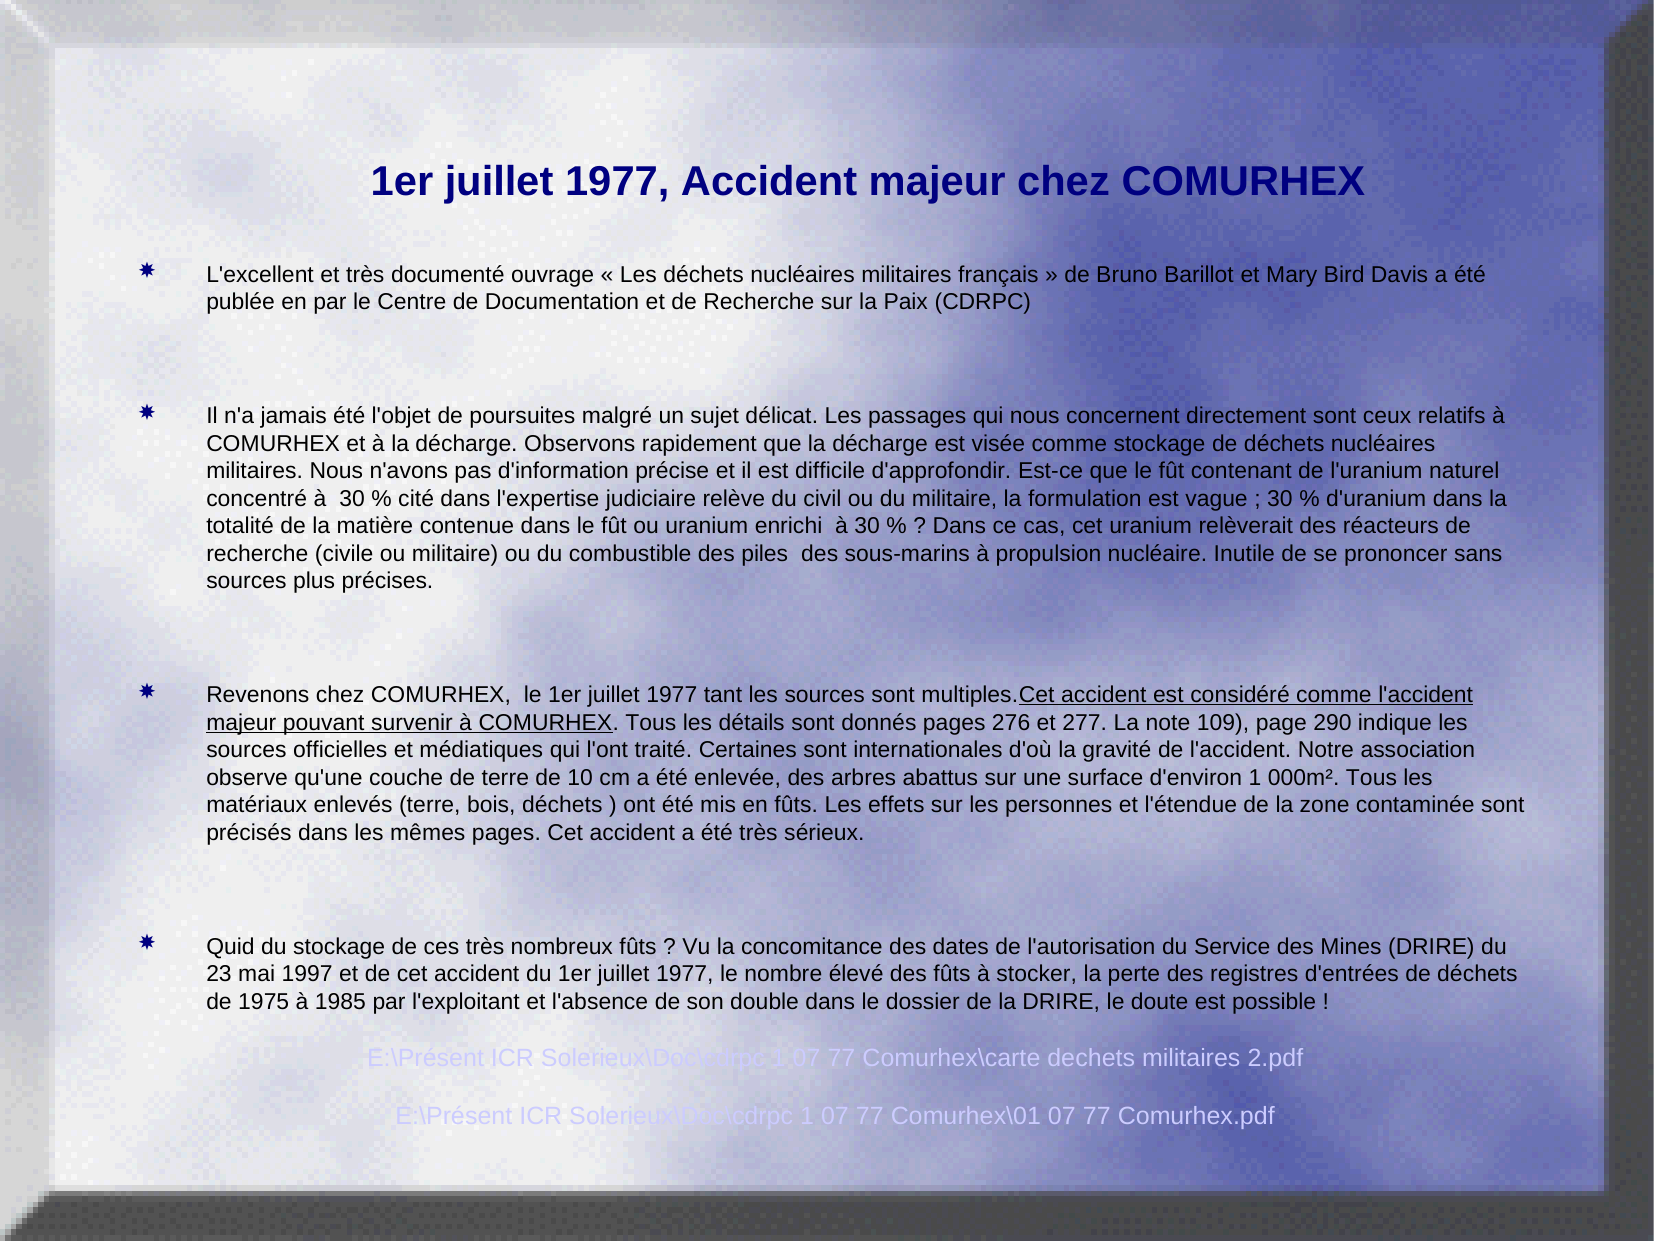

# 1er juillet 1977, Accident majeur chez COMURHEX
L'excellent et très documenté ouvrage « Les déchets nucléaires militaires français » de Bruno Barillot et Mary Bird Davis a été publée en par le Centre de Documentation et de Recherche sur la Paix (CDRPC)
Il n'a jamais été l'objet de poursuites malgré un sujet délicat. Les passages qui nous concernent directement sont ceux relatifs à COMURHEX et à la décharge. Observons rapidement que la décharge est visée comme stockage de déchets nucléaires militaires. Nous n'avons pas d'information précise et il est difficile d'approfondir. Est-ce que le fût contenant de l'uranium naturel concentré à 30 % cité dans l'expertise judiciaire relève du civil ou du militaire, la formulation est vague ; 30 % d'uranium dans la totalité de la matière contenue dans le fût ou uranium enrichi à 30 % ? Dans ce cas, cet uranium relèverait des réacteurs de recherche (civile ou militaire) ou du combustible des piles des sous-marins à propulsion nucléaire. Inutile de se prononcer sans sources plus précises.
Revenons chez COMURHEX, le 1er juillet 1977 tant les sources sont multiples.Cet accident est considéré comme l'accident majeur pouvant survenir à COMURHEX. Tous les détails sont donnés pages 276 et 277. La note 109), page 290 indique les sources officielles et médiatiques qui l'ont traité. Certaines sont internationales d'où la gravité de l'accident. Notre association observe qu'une couche de terre de 10 cm a été enlevée, des arbres abattus sur une surface d'environ 1 000m². Tous les matériaux enlevés (terre, bois, déchets ) ont été mis en fûts. Les effets sur les personnes et l'étendue de la zone contaminée sont précisés dans les mêmes pages. Cet accident a été très sérieux.
Quid du stockage de ces très nombreux fûts ? Vu la concomitance des dates de l'autorisation du Service des Mines (DRIRE) du 23 mai 1997 et de cet accident du 1er juillet 1977, le nombre élevé des fûts à stocker, la perte des registres d'entrées de déchets de 1975 à 1985 par l'exploitant et l'absence de son double dans le dossier de la DRIRE, le doute est possible !
E:\Présent ICR Solerieux\Doc\cdrpc 1 07 77 Comurhex\carte dechets militaires 2.pdf
E:\Présent ICR Solerieux\Doc\cdrpc 1 07 77 Comurhex\01 07 77 Comurhex.pdf